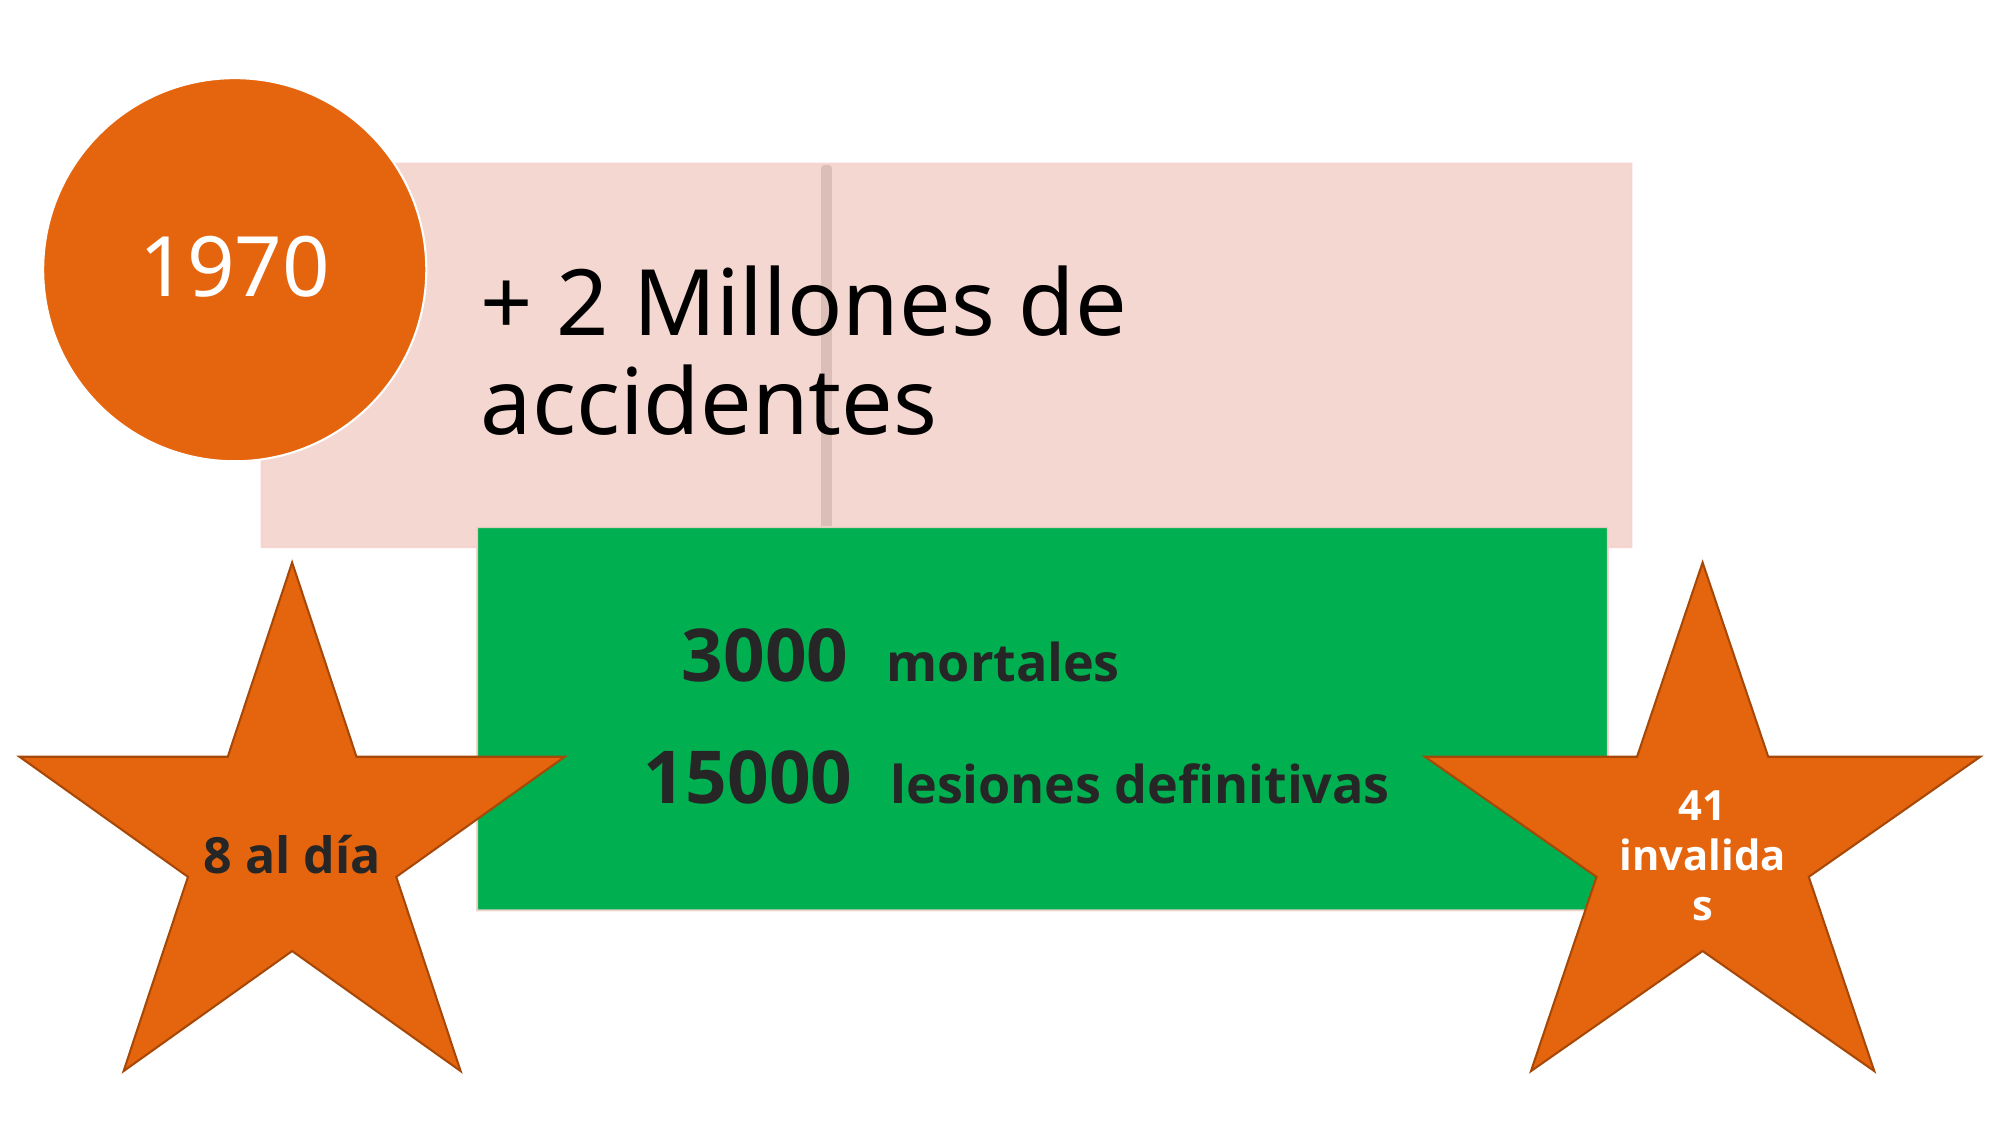

1970
+ 2 Millones de accidentes
 3000 mortales
15000 lesiones definitivas
8 al día
41 invalidas